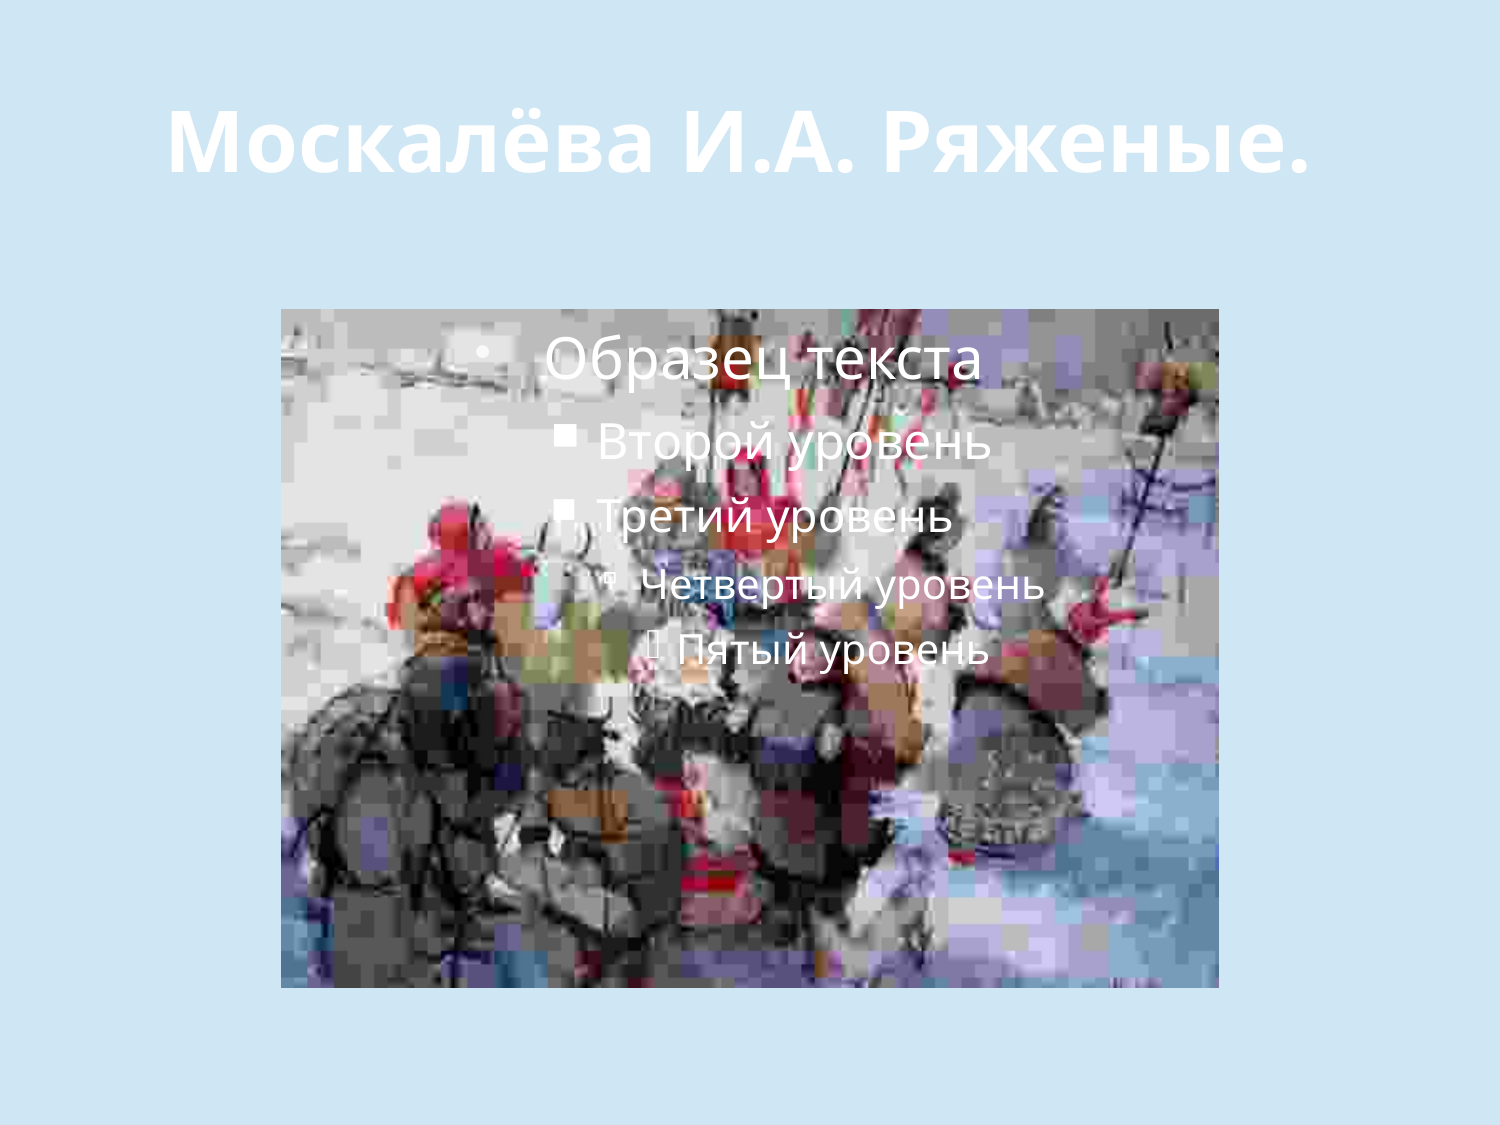

# Москалёва И.А. Ряженые.
Образец текста
Второй уровень
Третий уровень
Четвертый уровень
Пятый уровень